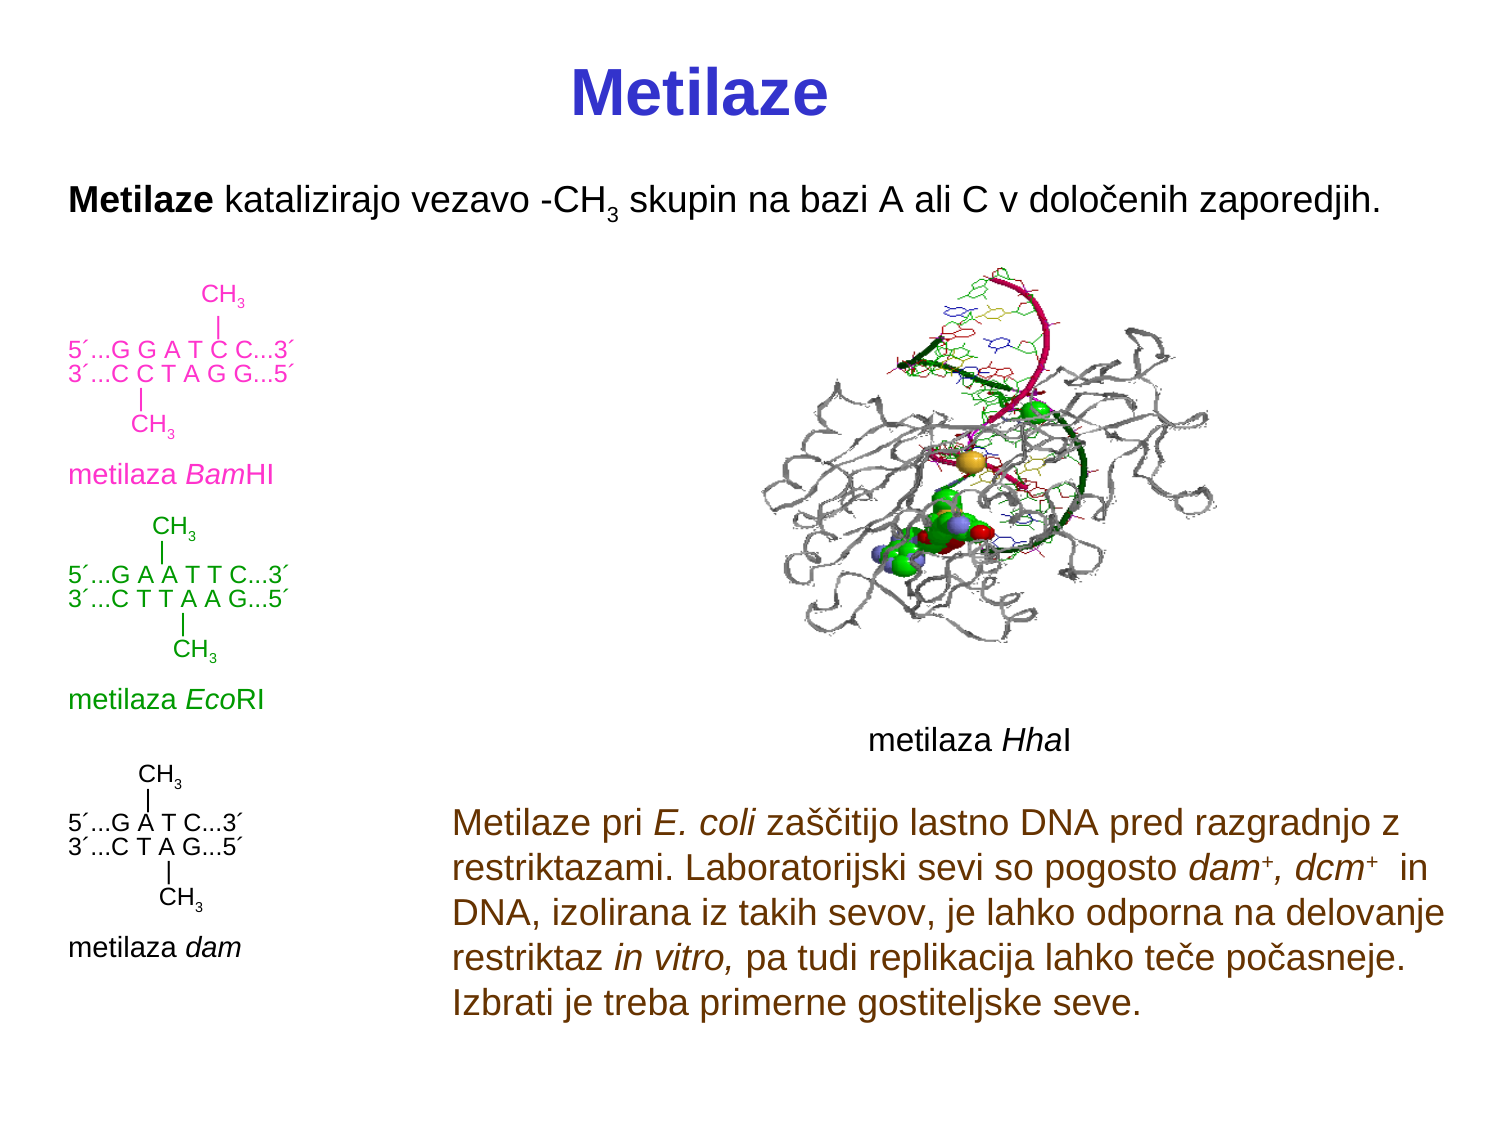

# Metilaze
Metilaze katalizirajo vezavo -CH3 skupin na bazi A ali C v določenih zaporedjih.
 CH3
 |
5´...G G A T C C...3´
3´...C C T A G G...5´
 |
 CH3
metilaza BamHI
 CH3
 |
5´...G A A T T C...3´
3´...C T T A A G...5´
 |
 CH3
metilaza EcoRI
 CH3
 |
5´...G A T C...3´
3´...C T A G...5´
 |
 CH3
metilaza dam
 metilaza HhaI
Metilaze pri E. coli zaščitijo lastno DNA pred razgradnjo z
restriktazami. Laboratorijski sevi so pogosto dam+, dcm+ in
DNA, izolirana iz takih sevov, je lahko odporna na delovanje
restriktaz in vitro, pa tudi replikacija lahko teče počasneje.
Izbrati je treba primerne gostiteljske seve.